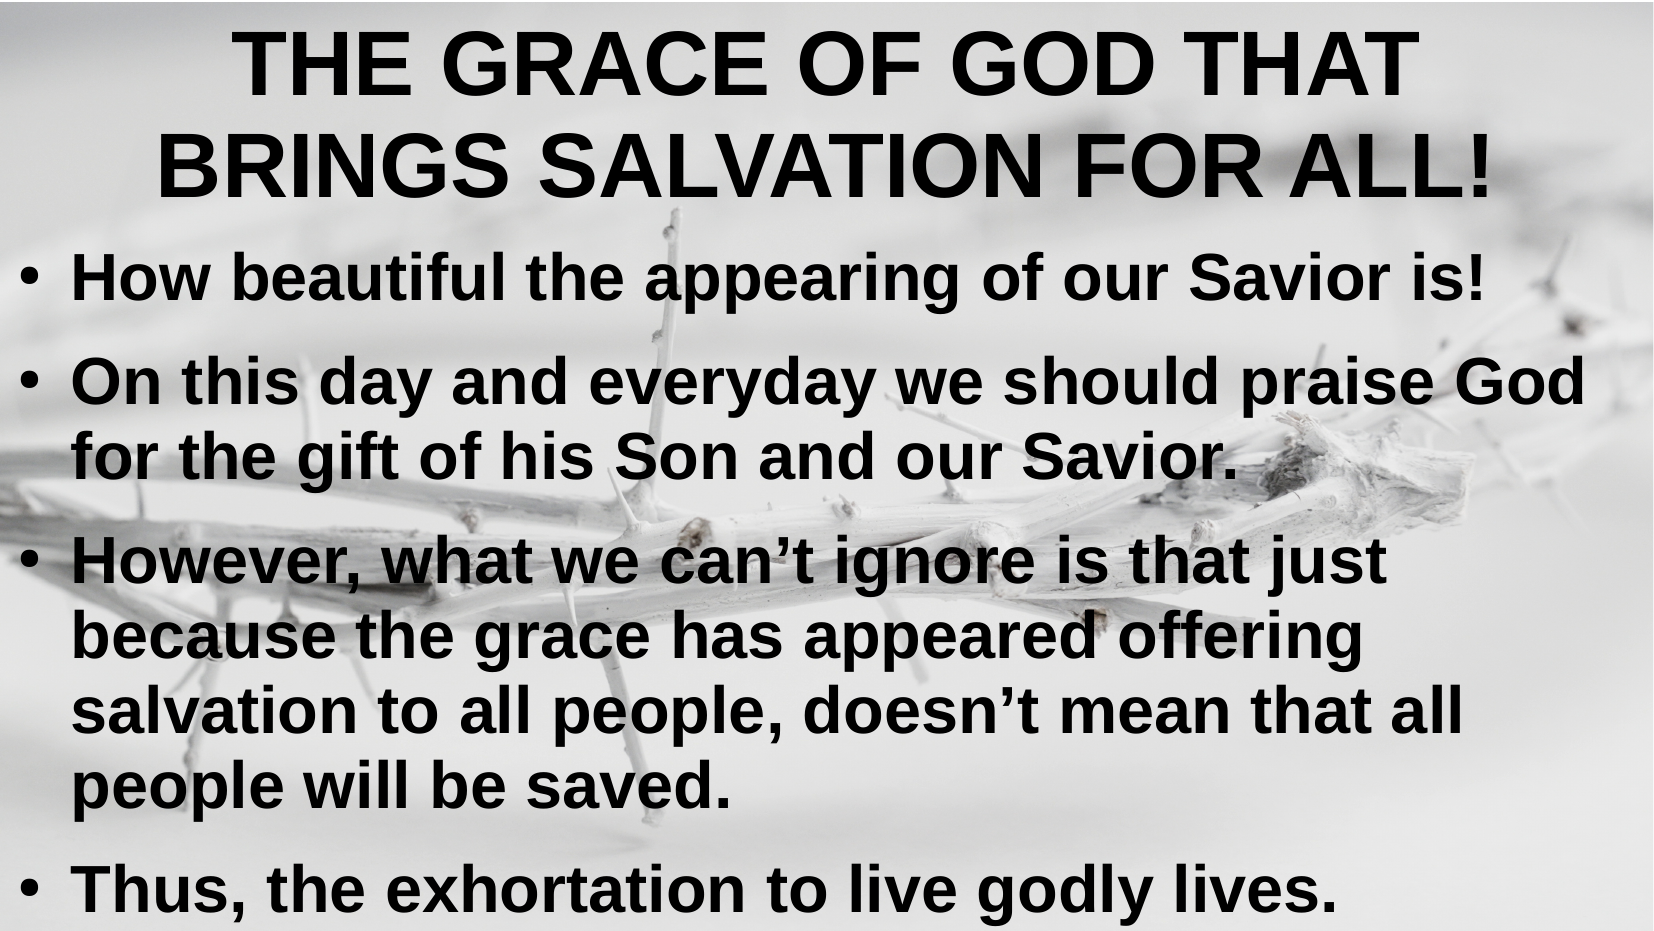

# THE GRACE OF GOD THAT BRINGS SALVATION FOR ALL!
How beautiful the appearing of our Savior is!
On this day and everyday we should praise God for the gift of his Son and our Savior.
However, what we can’t ignore is that just because the grace has appeared offering salvation to all people, doesn’t mean that all people will be saved.
Thus, the exhortation to live godly lives.